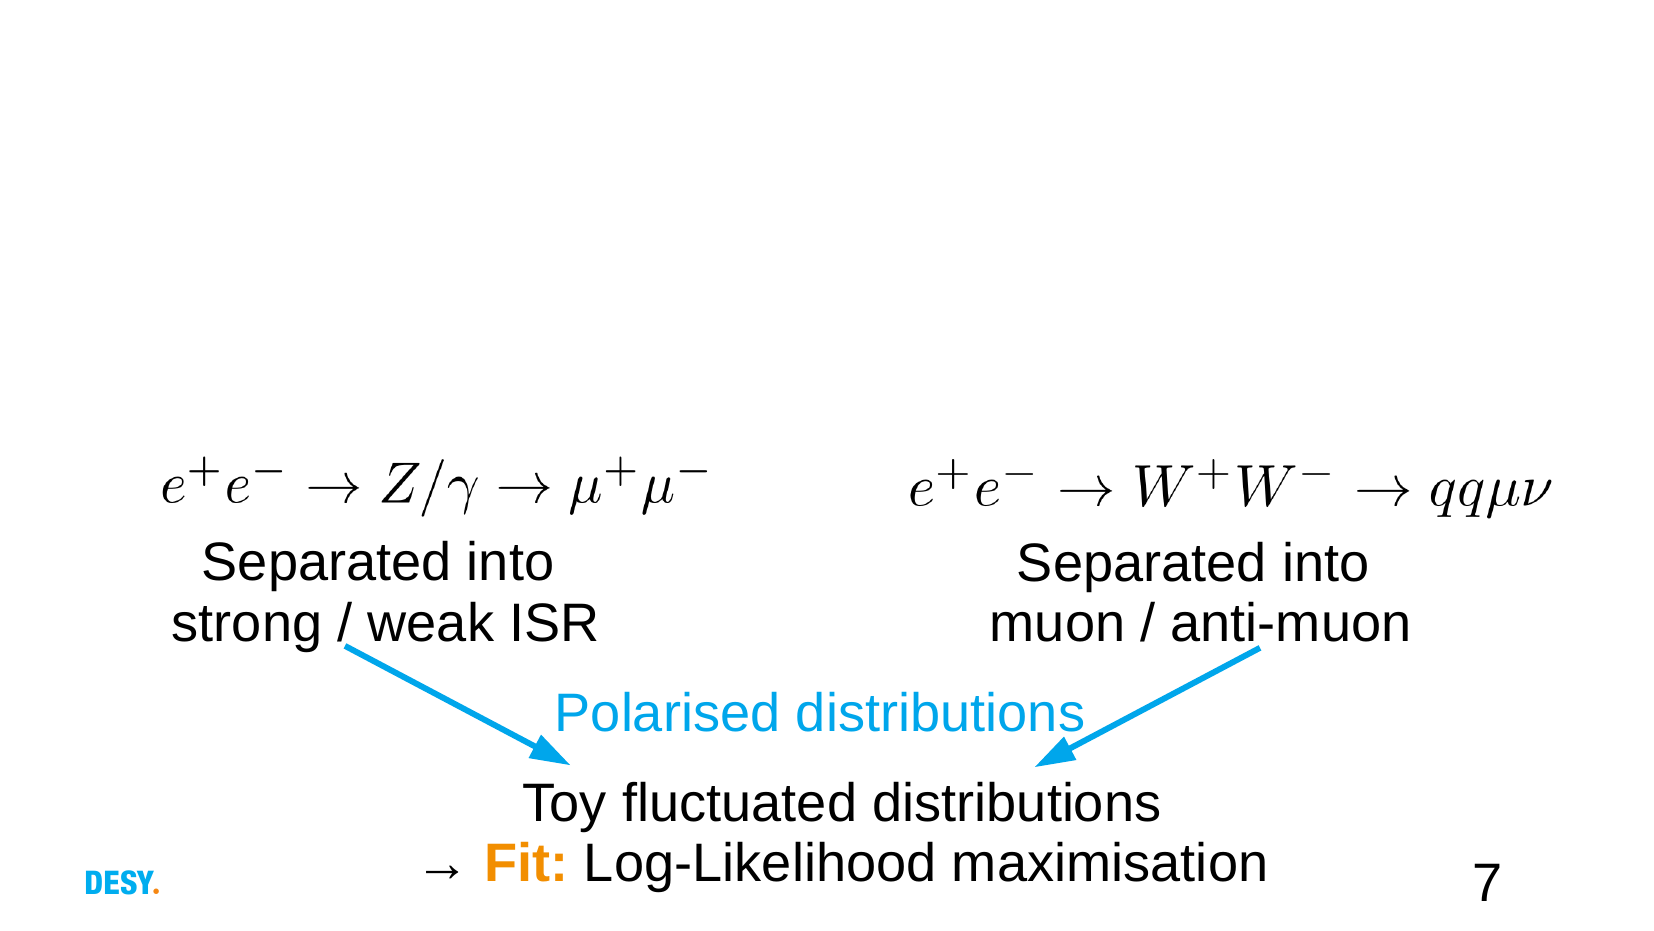

Separated into
strong / weak ISR
Separated into
muon / anti-muon
Polarised distributions
Toy fluctuated distributions
→ Fit: Log-Likelihood maximisation